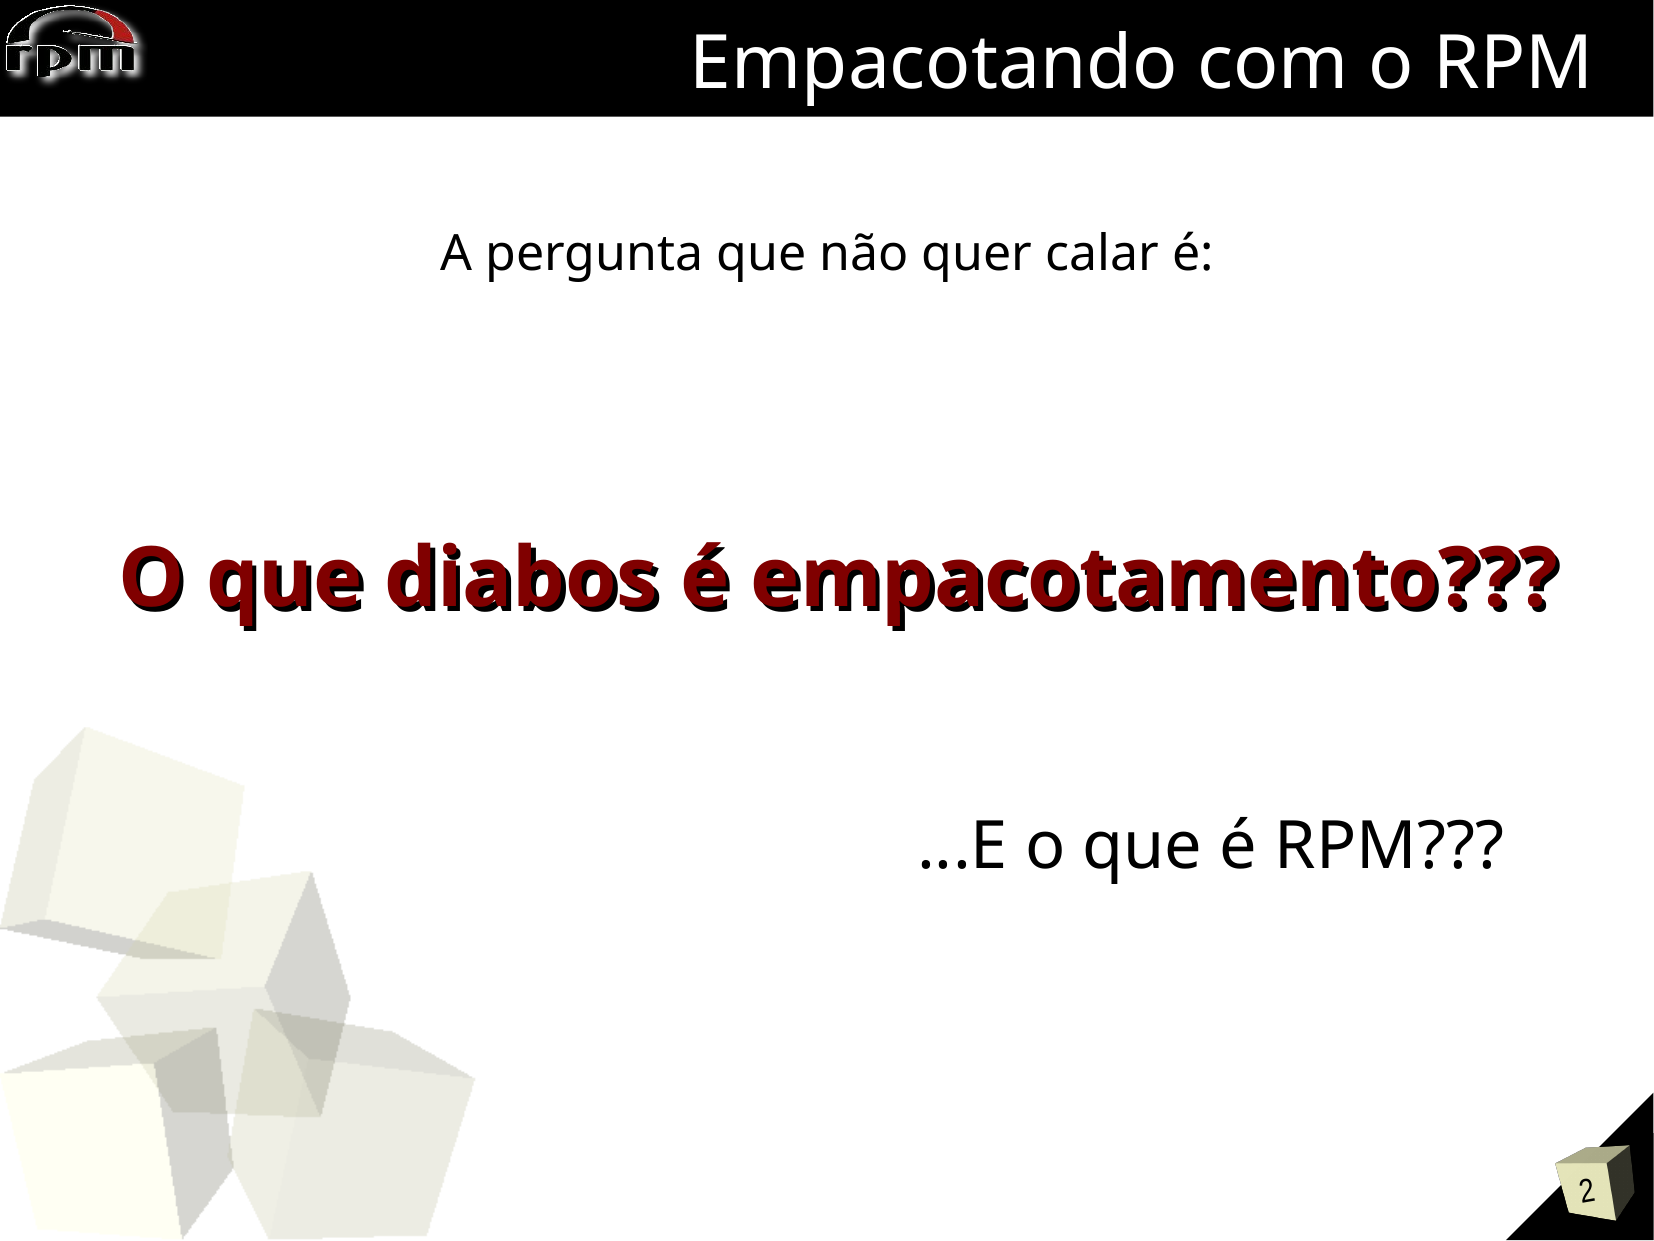

# Empacotando com o RPM
A pergunta que não quer calar é:
O que diabos é empacotamento???
...E o que é RPM???